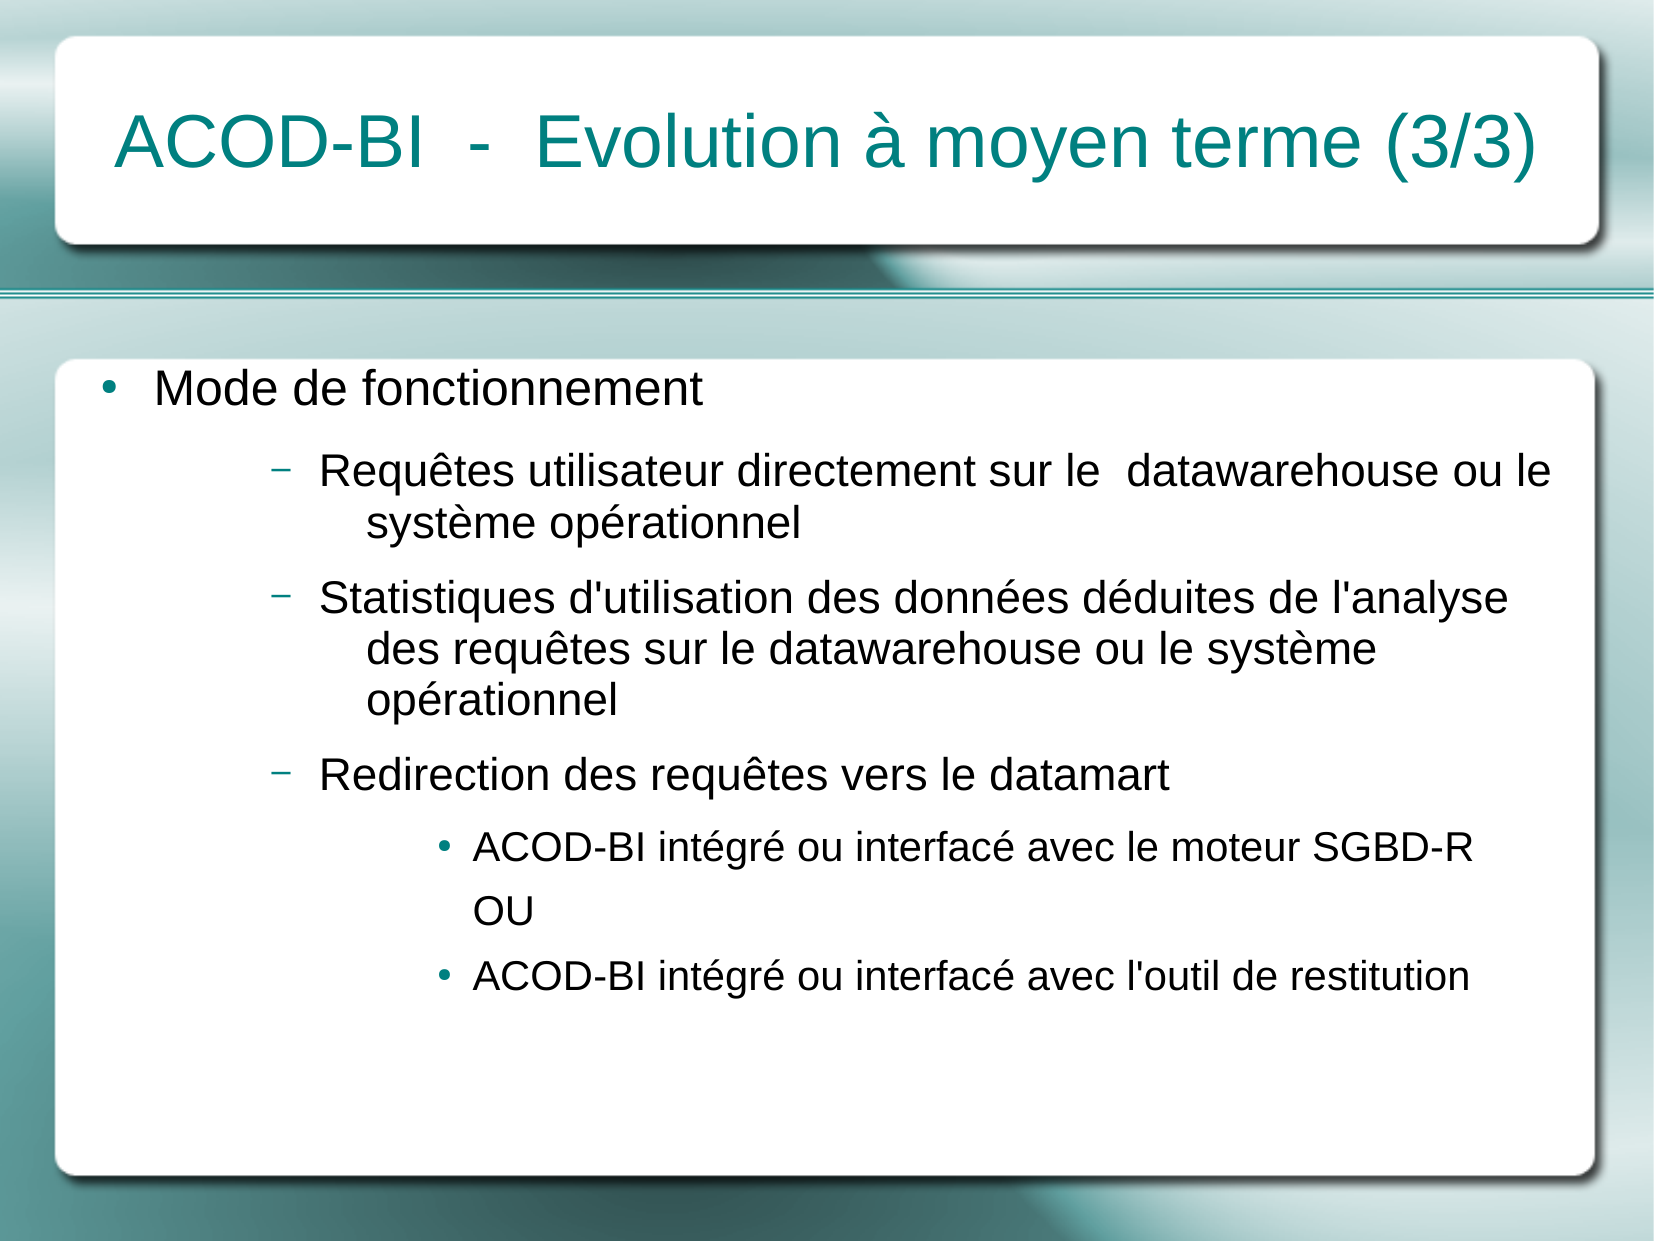

# ACOD-BI - Evolution à moyen terme (3/3)
Mode de fonctionnement
Requêtes utilisateur directement sur le datawarehouse ou le système opérationnel
Statistiques d'utilisation des données déduites de l'analyse des requêtes sur le datawarehouse ou le système opérationnel
Redirection des requêtes vers le datamart
ACOD-BI intégré ou interfacé avec le moteur SGBD-R
OU
ACOD-BI intégré ou interfacé avec l'outil de restitution